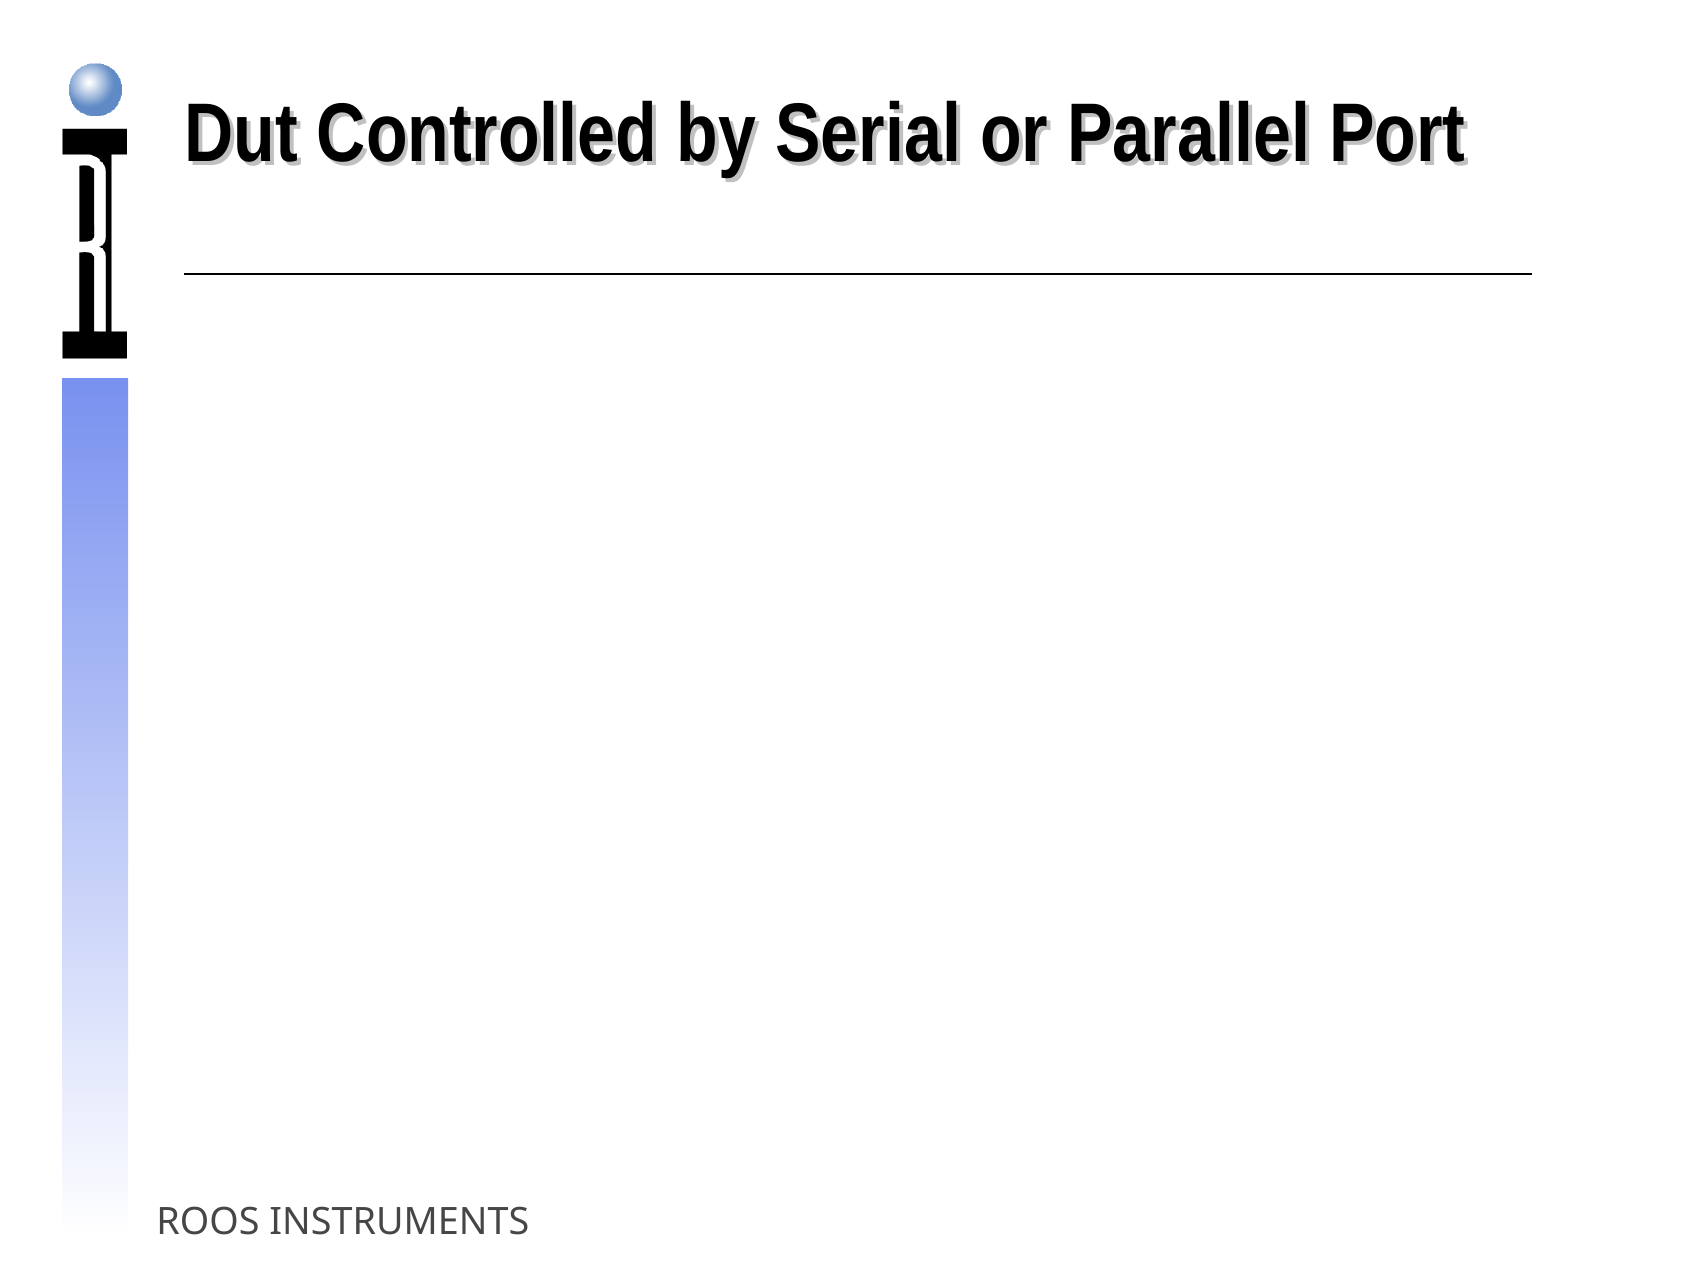

Dut Controlled by Serial or Parallel Port